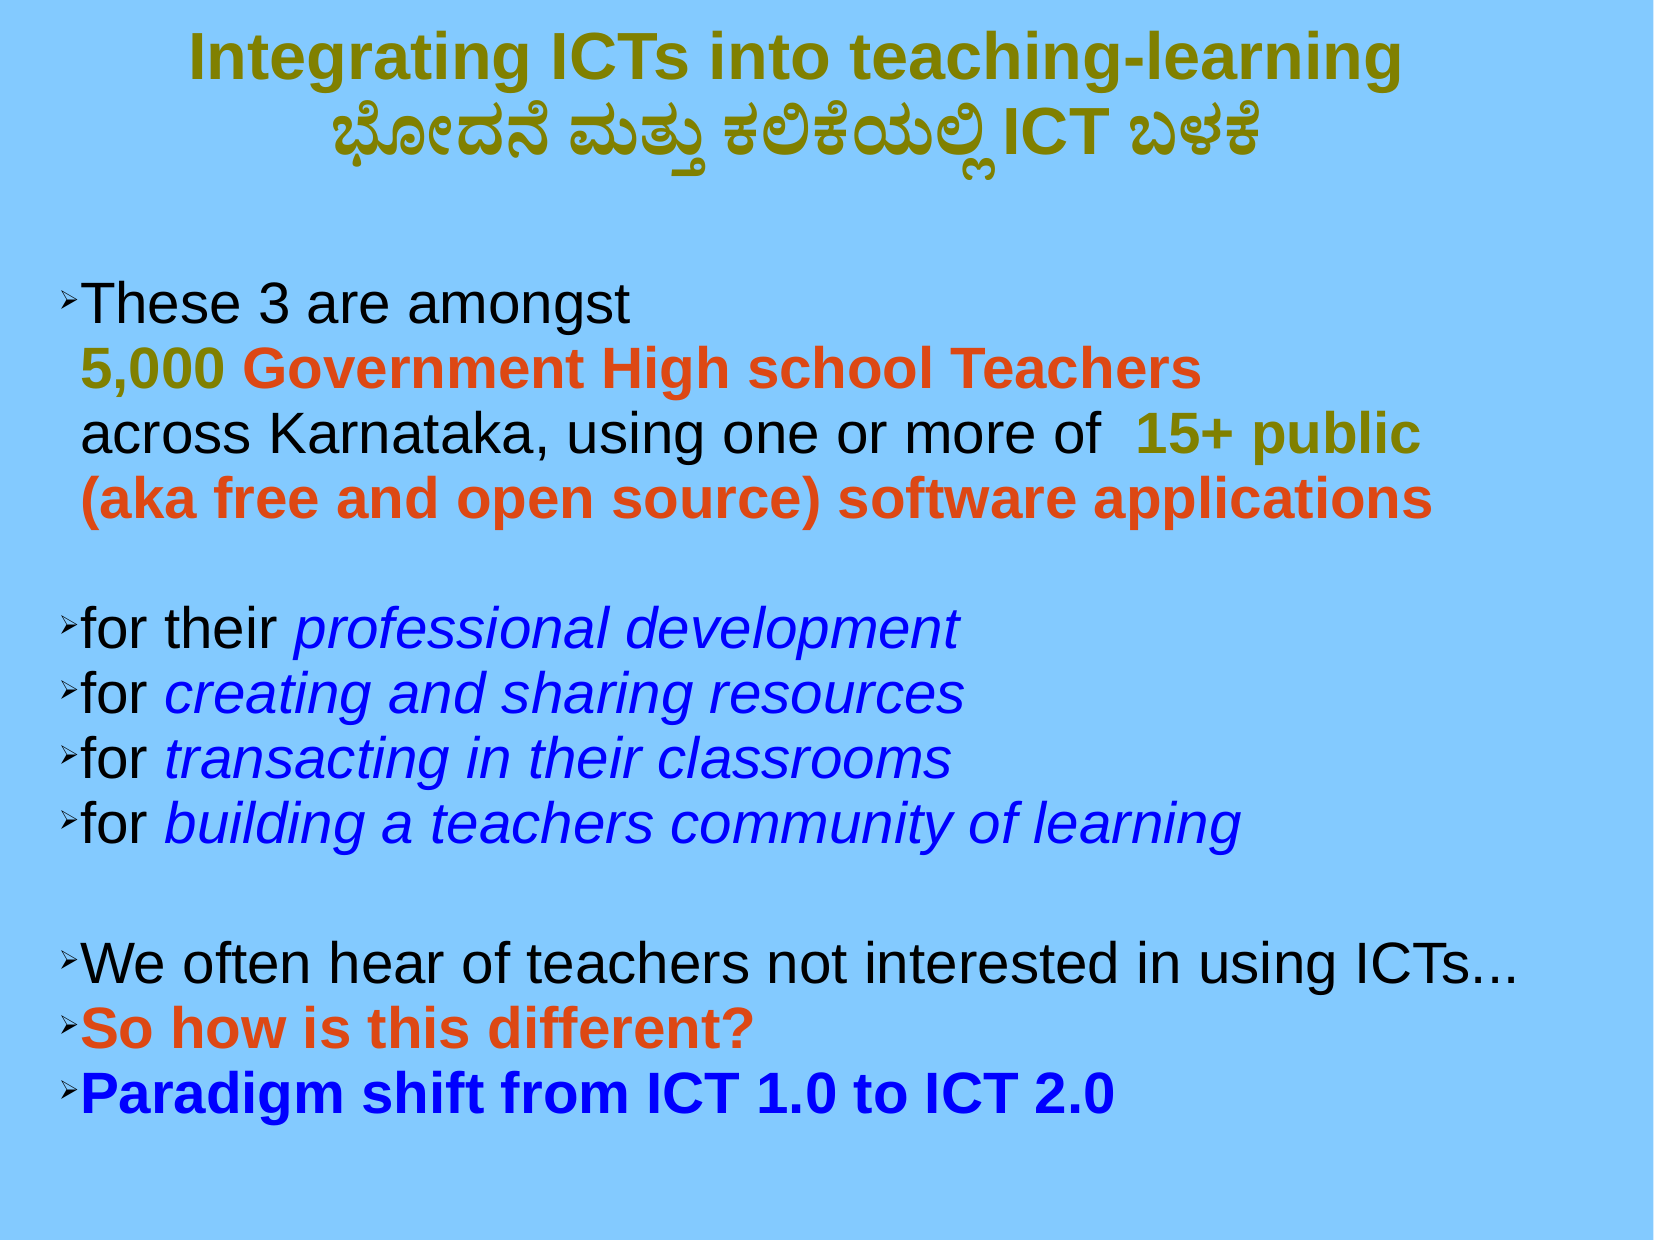

# Integrating ICTs into teaching-learning ಭೋದನೆ ಮತ್ತು ಕಲಿಕೆಯಲ್ಲಿ ICT ಬಳಕೆ
These 3 are amongst
5,000 Government High school Teachers
across Karnataka, using one or more of 15+ public
(aka free and open source) software applications
for their professional development
for creating and sharing resources
for transacting in their classrooms
for building a teachers community of learning
We often hear of teachers not interested in using ICTs...
So how is this different?
Paradigm shift from ICT 1.0 to ICT 2.0